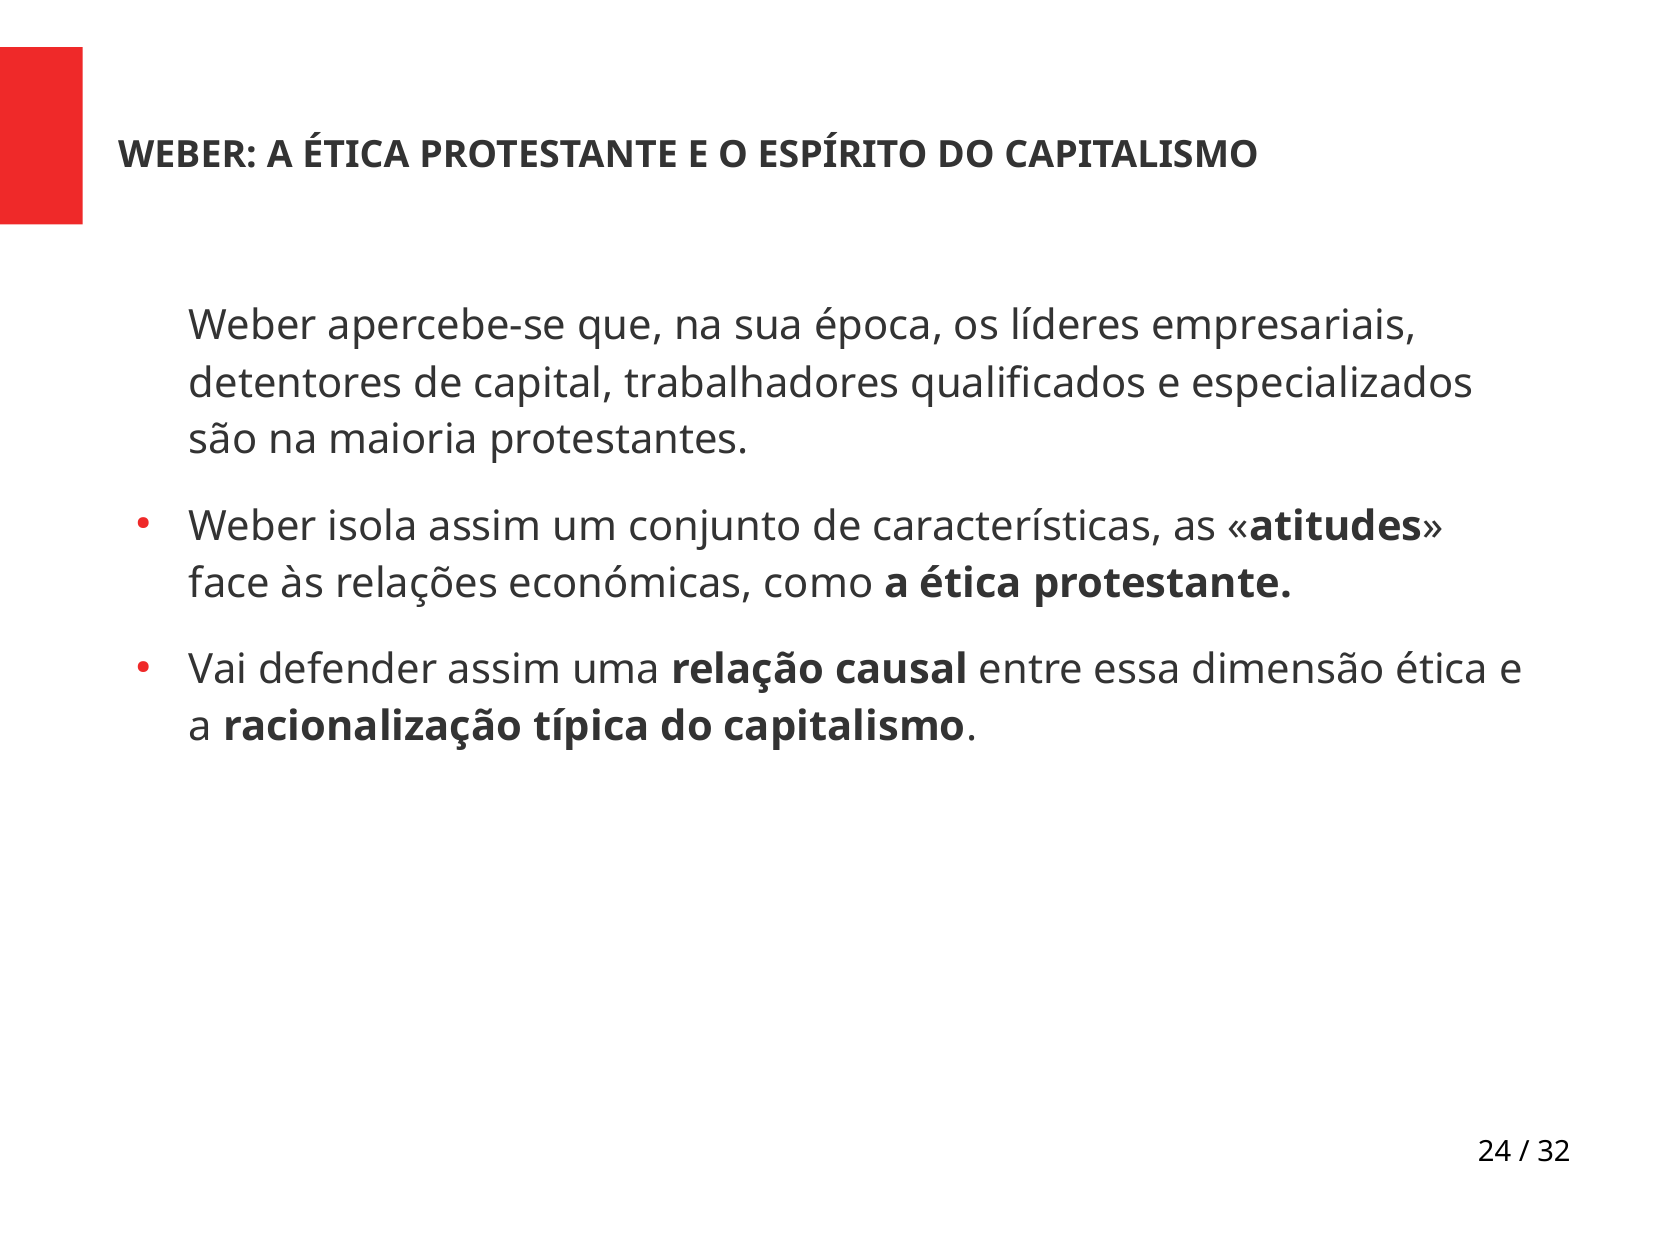

# WEBER: A ÉTICA PROTESTANTE E O ESPÍRITO DO CAPITALISMO
Weber apercebe-se que, na sua época, os líderes empresariais, detentores de capital, trabalhadores qualificados e especializados são na maioria protestantes.
Weber isola assim um conjunto de características, as «atitudes» face às relações económicas, como a ética protestante.
Vai defender assim uma relação causal entre essa dimensão ética e a racionalização típica do capitalismo.
24